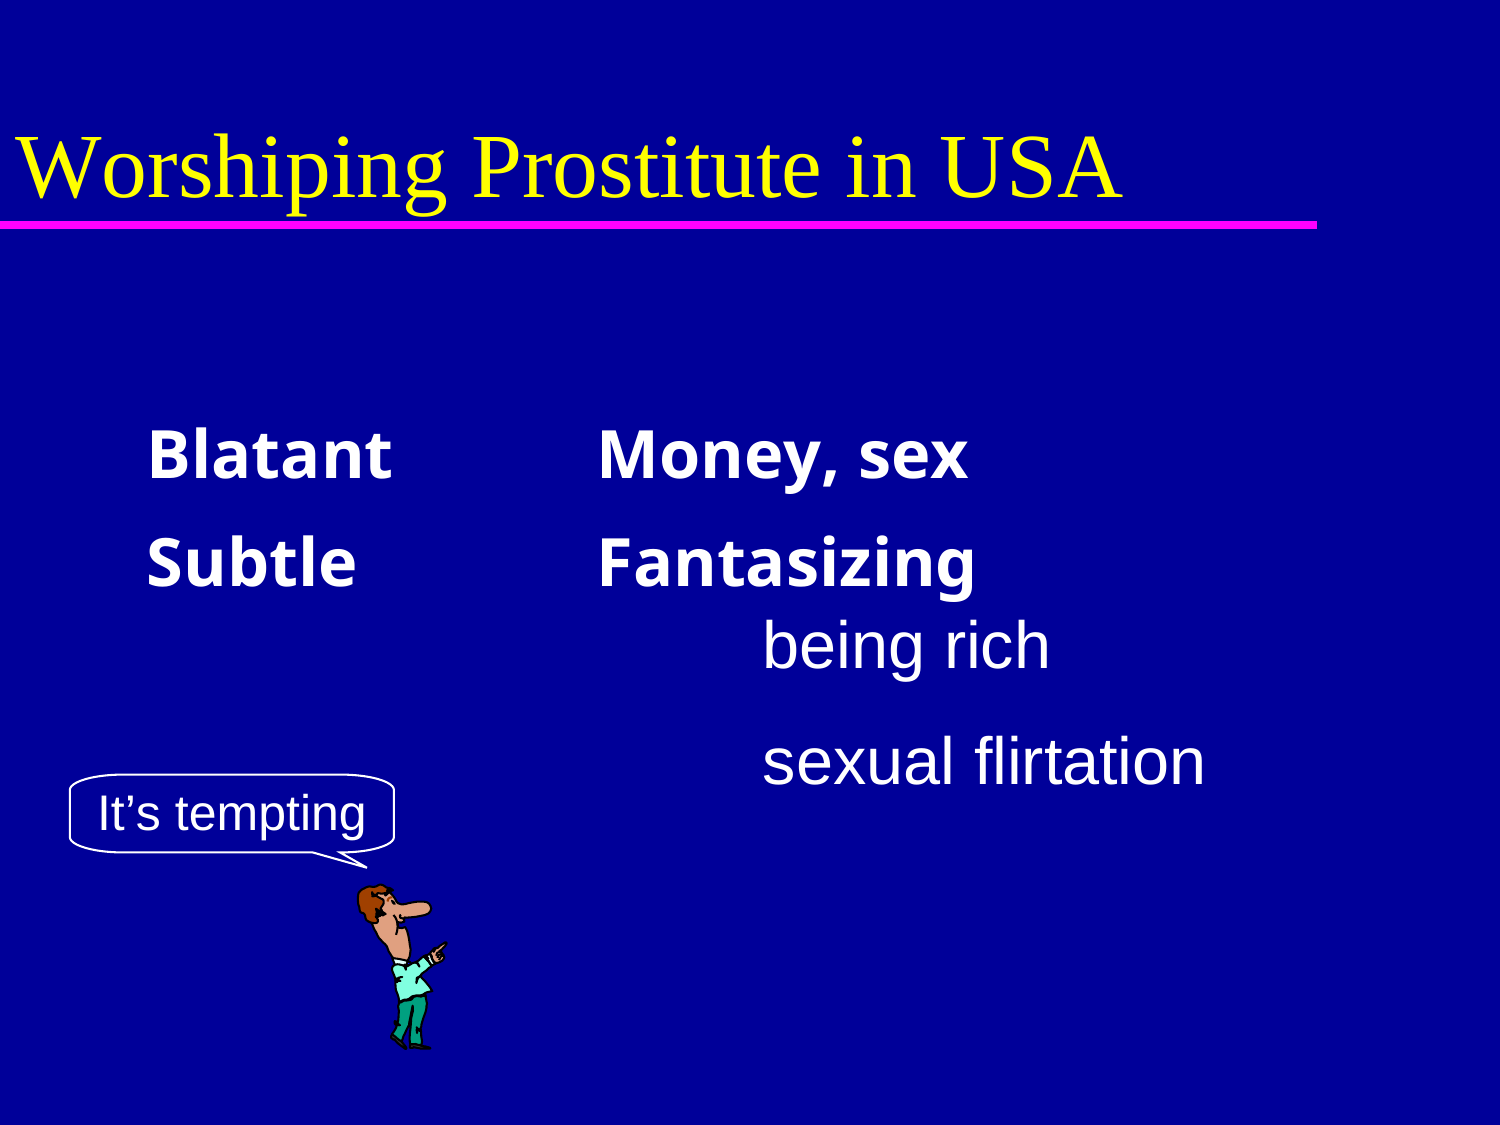

# Worshiping Prostitute in USA
Blatant		Money, sex
Subtle		Fantasizing
being rich
sexual flirtation
It’s tempting